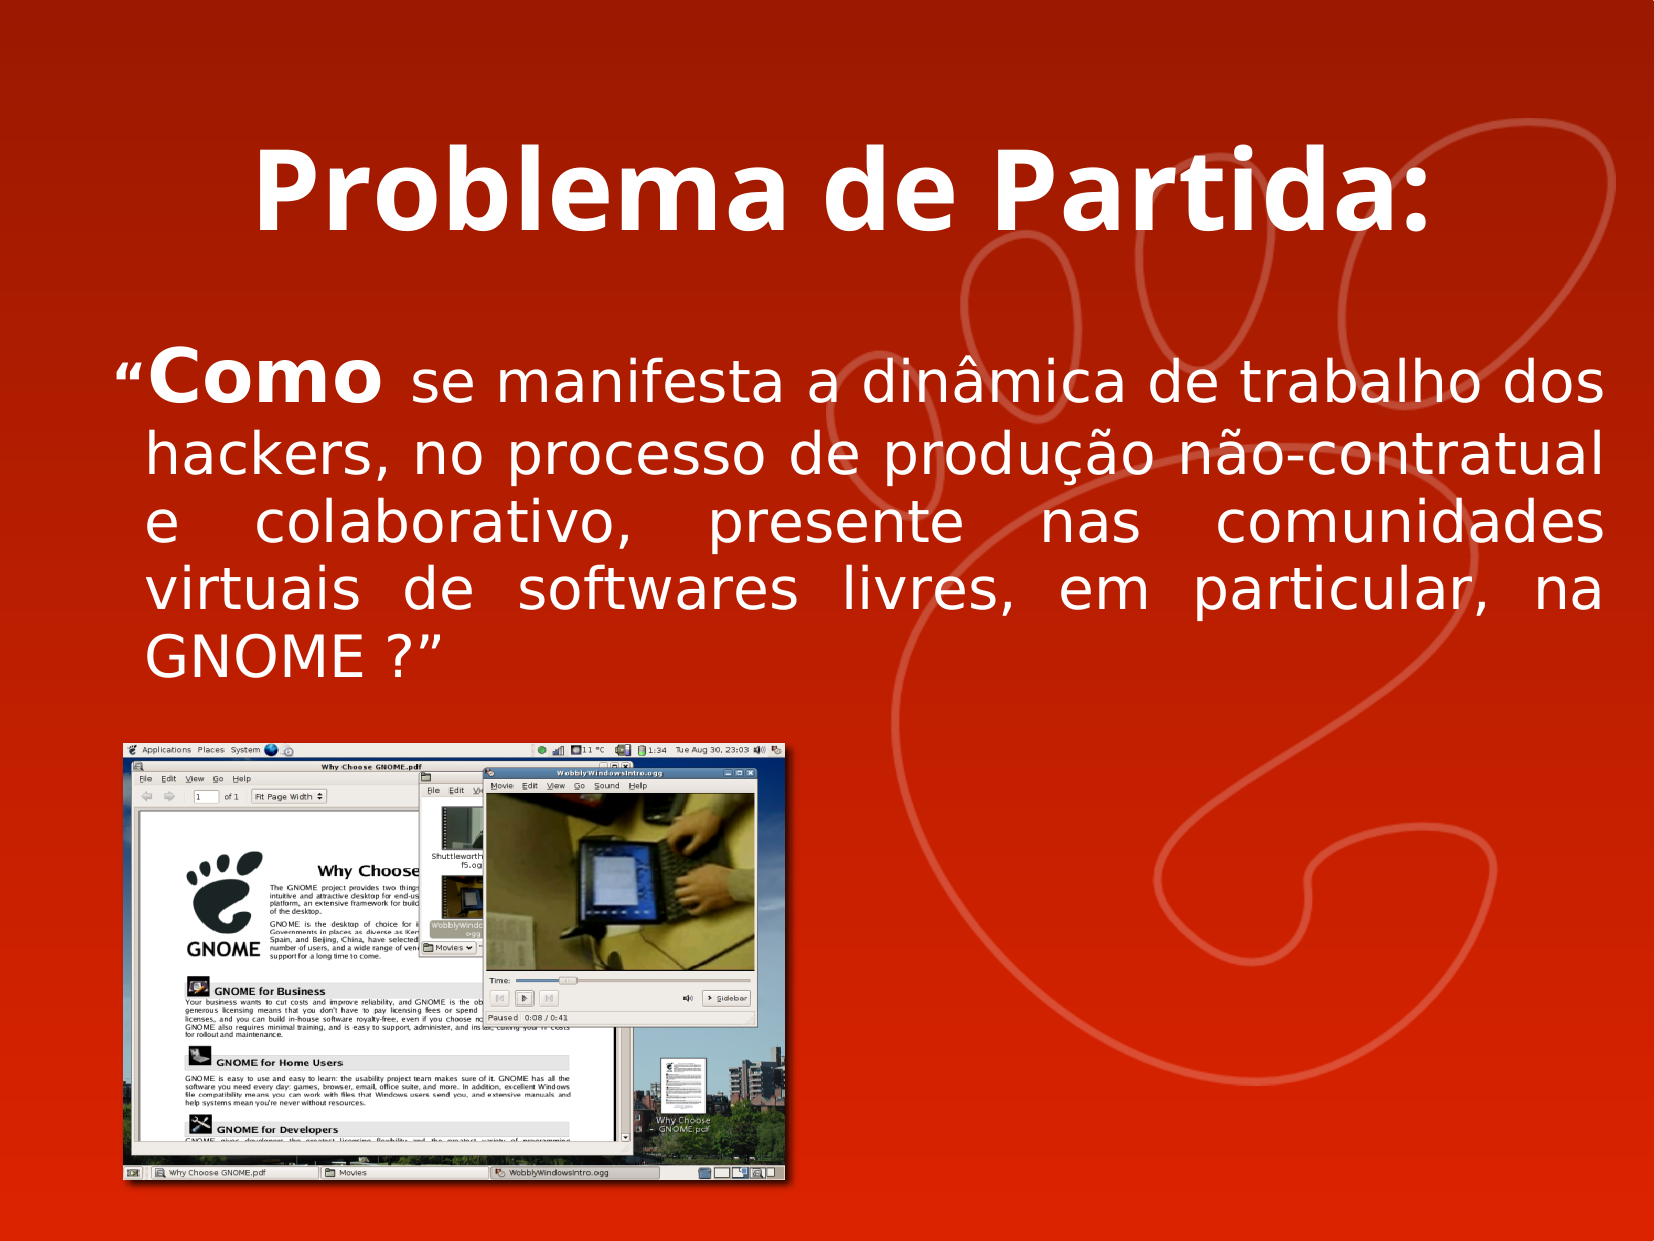

# Problema de Partida:
 “Como se manifesta a dinâmica de trabalho dos hackers, no processo de produção não-contratual e colaborativo, presente nas comunidades virtuais de softwares livres, em particular, na GNOME ?”